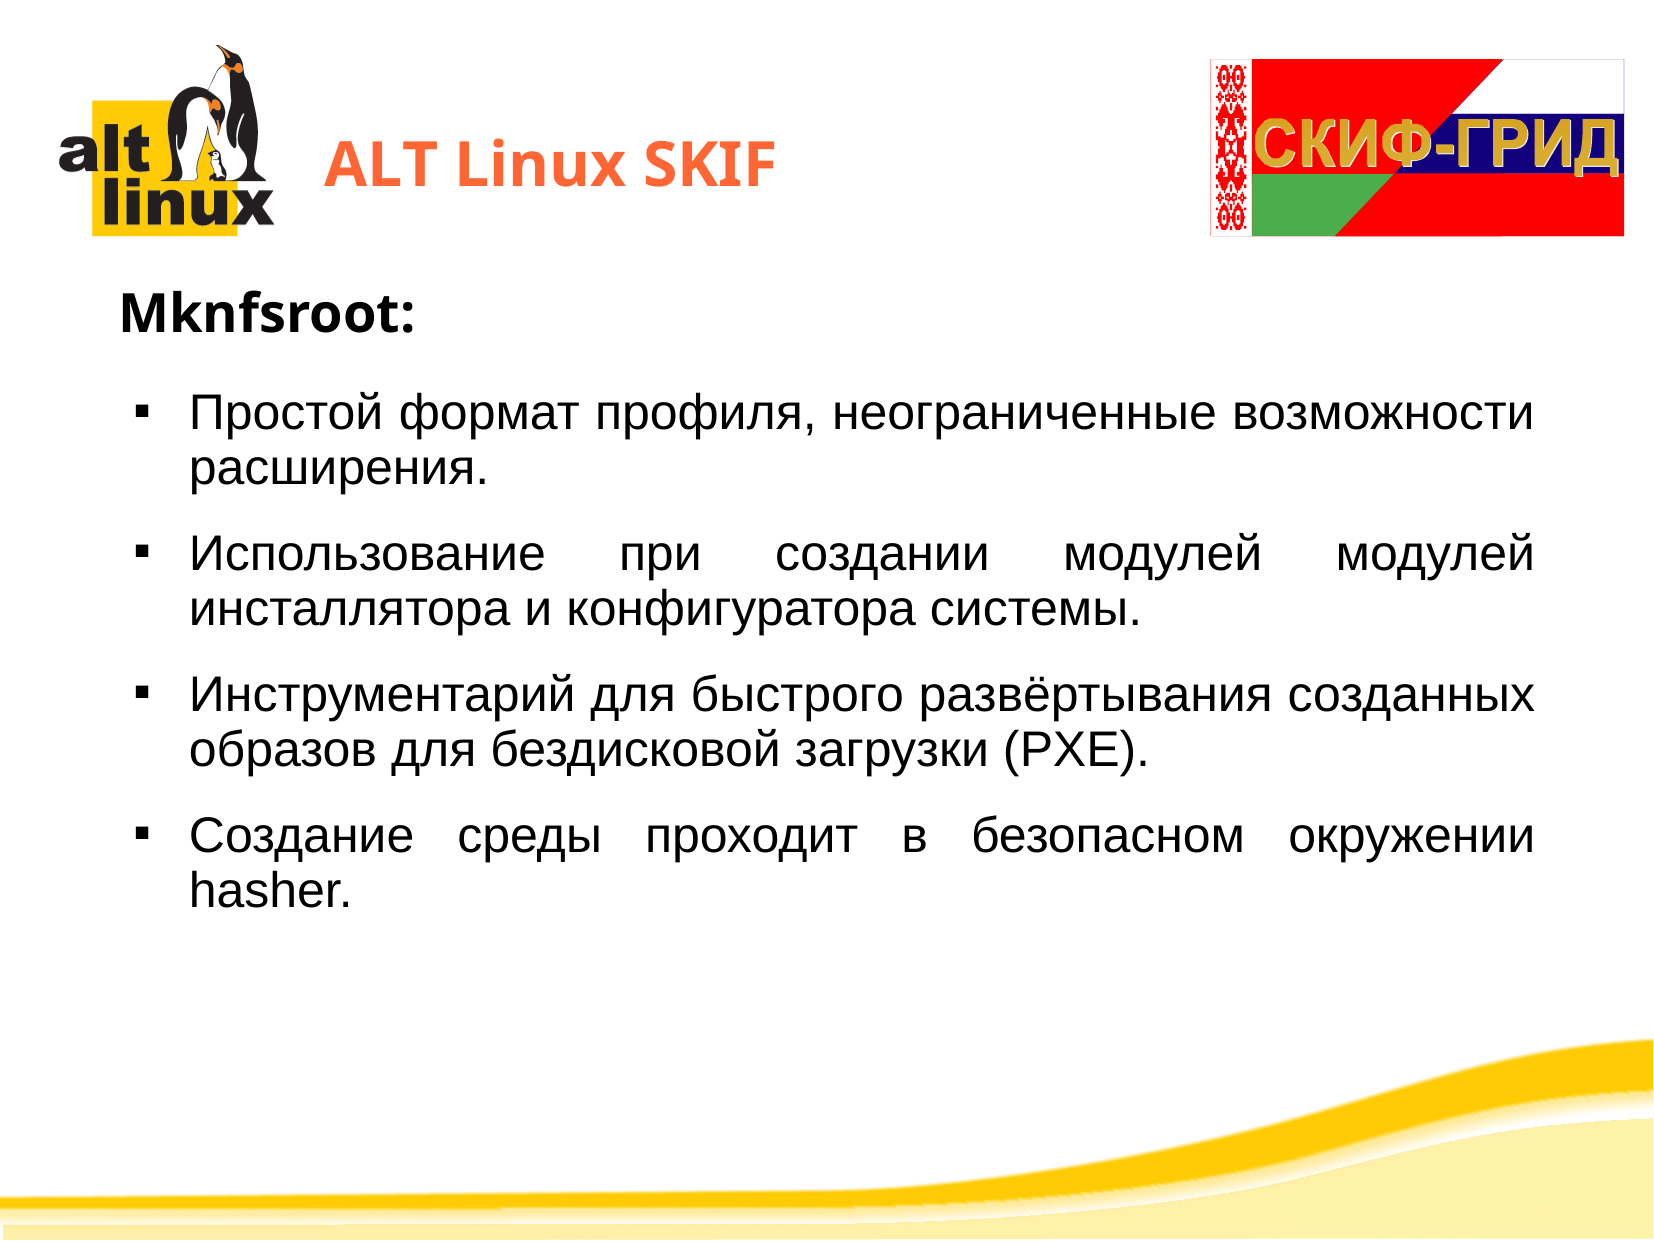

#
ALT Linux SKIF
Mknfsroot:
Простой формат профиля, неограниченные возможности расширения.
Использование при создании модулей модулей инсталлятора и конфигуратора системы.
Инструментарий для быстрого развёртывания созданных образов для бездисковой загрузки (PXE).
Создание среды проходит в безопасном окружении hasher.